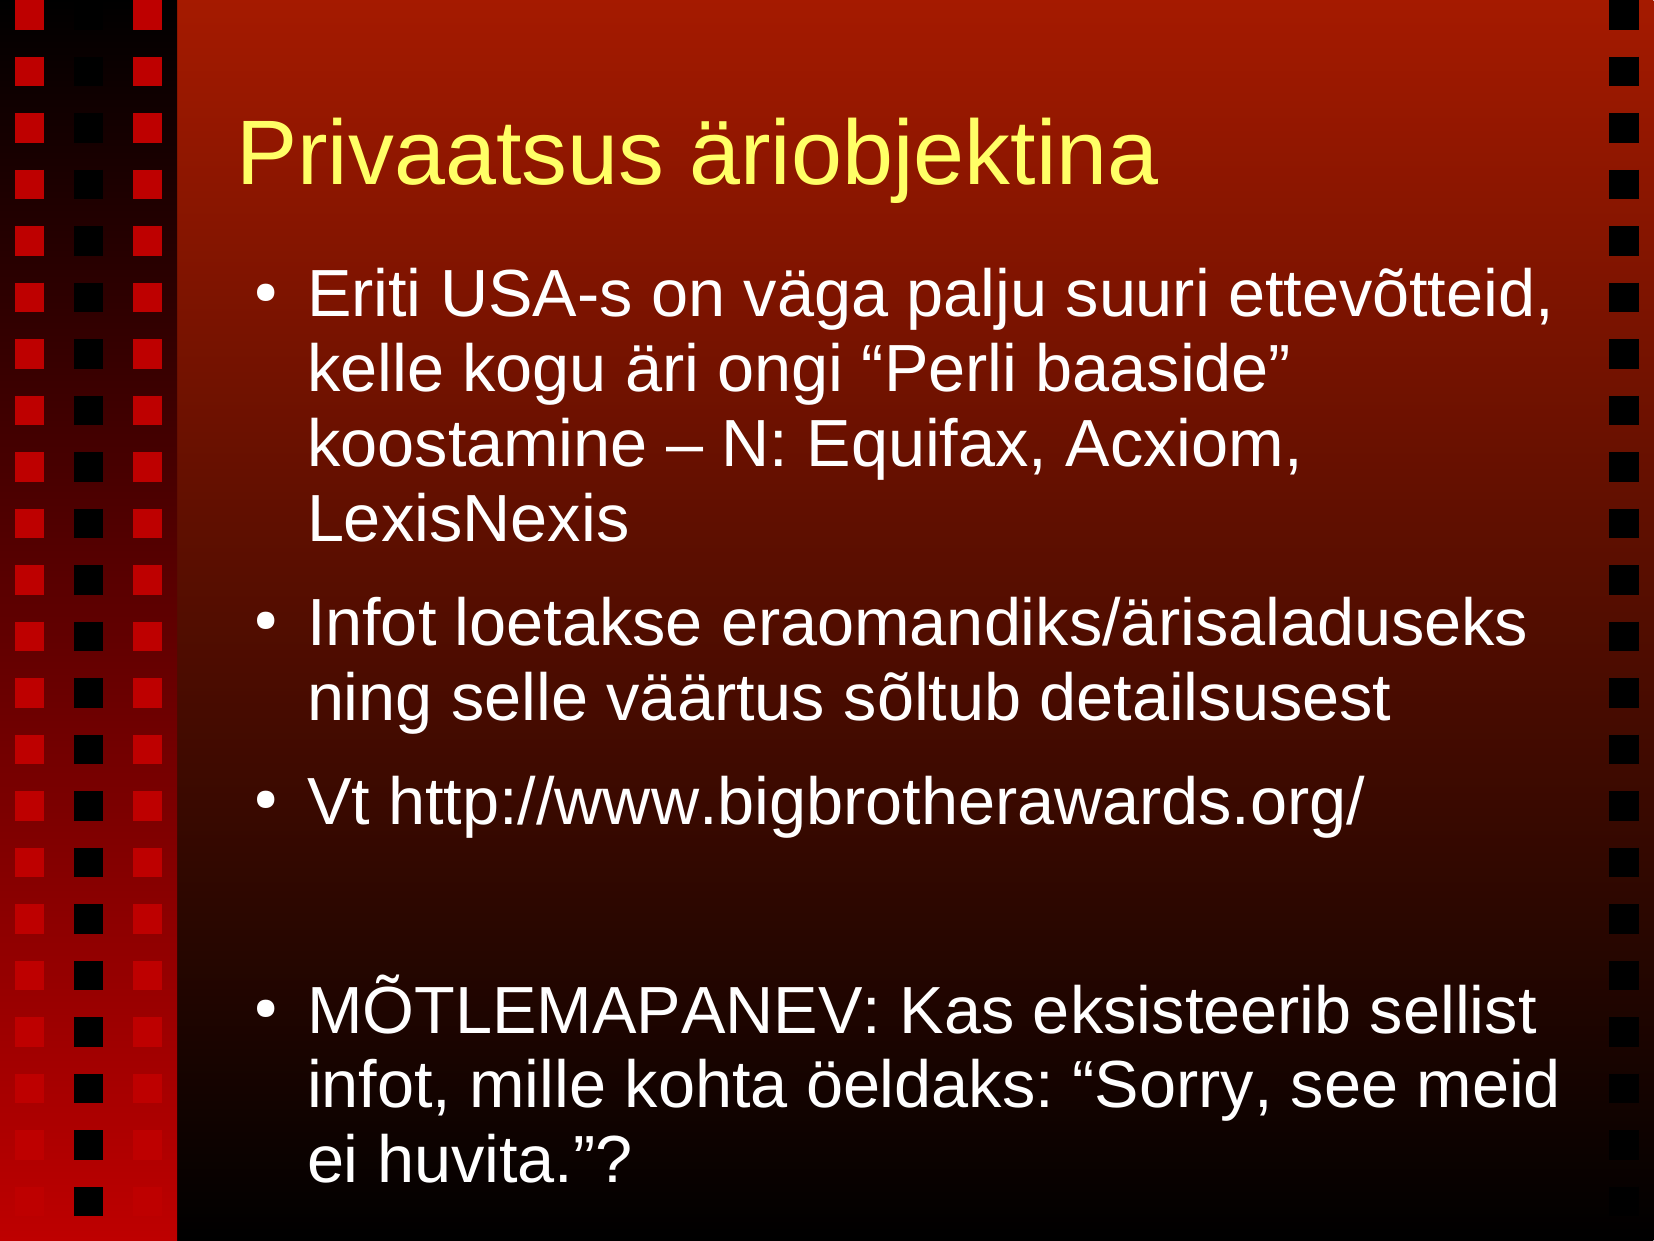

# Privaatsus äriobjektina
Eriti USA-s on väga palju suuri ettevõtteid, kelle kogu äri ongi “Perli baaside” koostamine – N: Equifax, Acxiom, LexisNexis
Infot loetakse eraomandiks/ärisaladuseks ning selle väärtus sõltub detailsusest
Vt http://www.bigbrotherawards.org/
MÕTLEMAPANEV: Kas eksisteerib sellist infot, mille kohta öeldaks: “Sorry, see meid ei huvita.”?